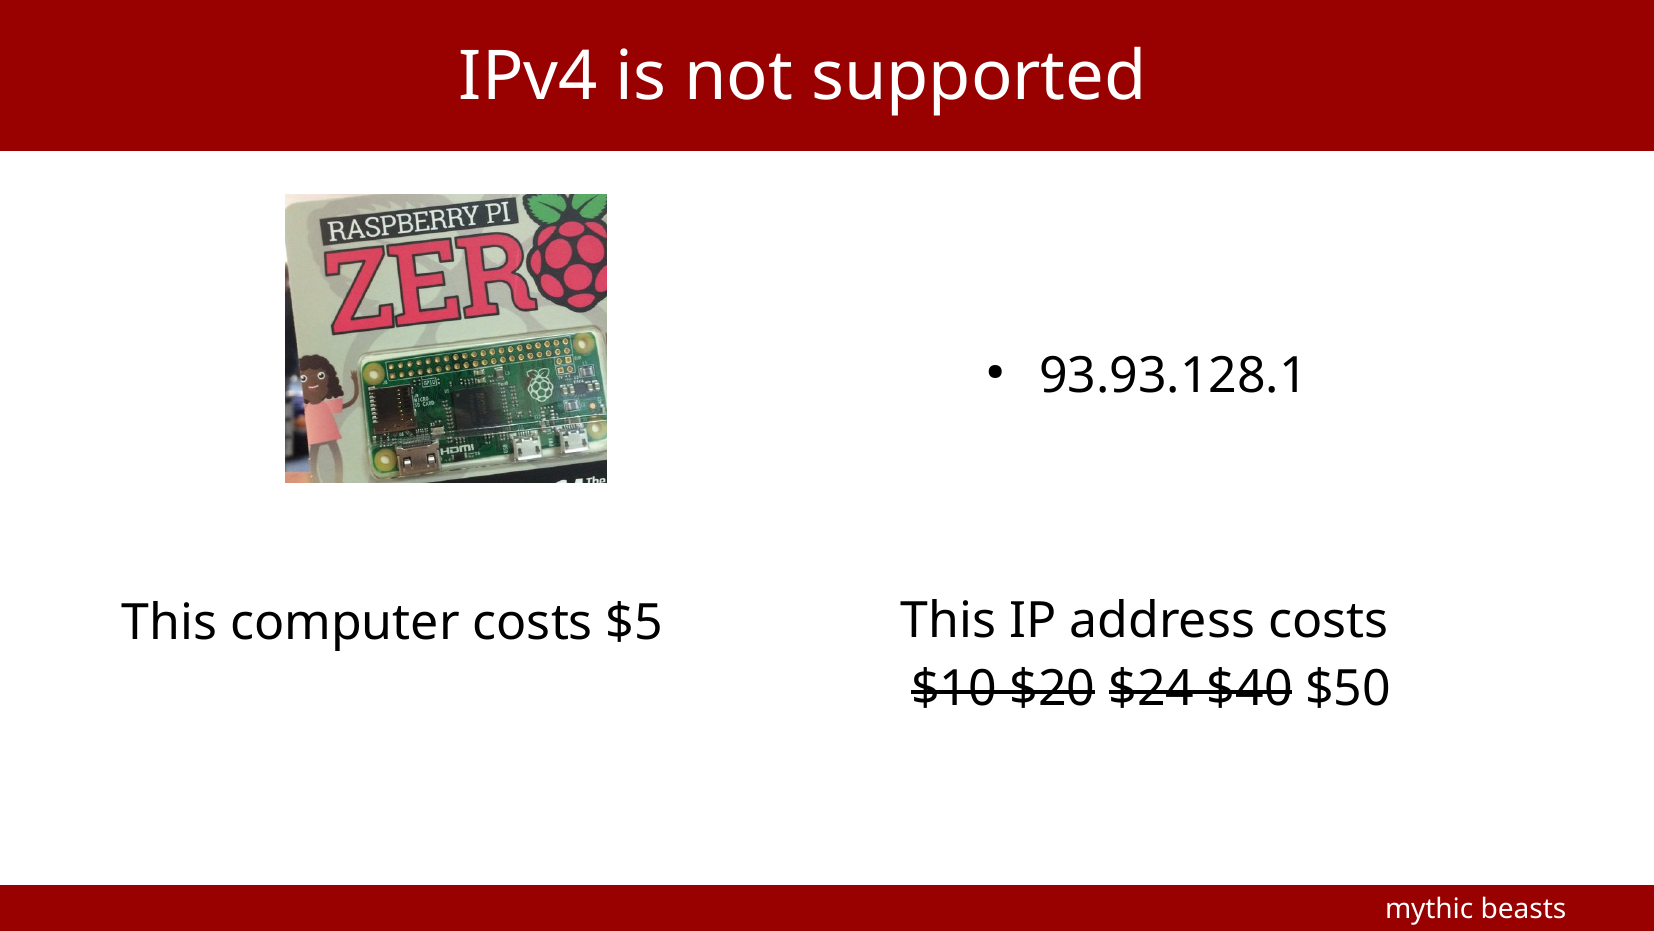

# IPv4 is not supported
93.93.128.1
This IP address costs
$10 $20 $24 $40 $50
This computer costs $5